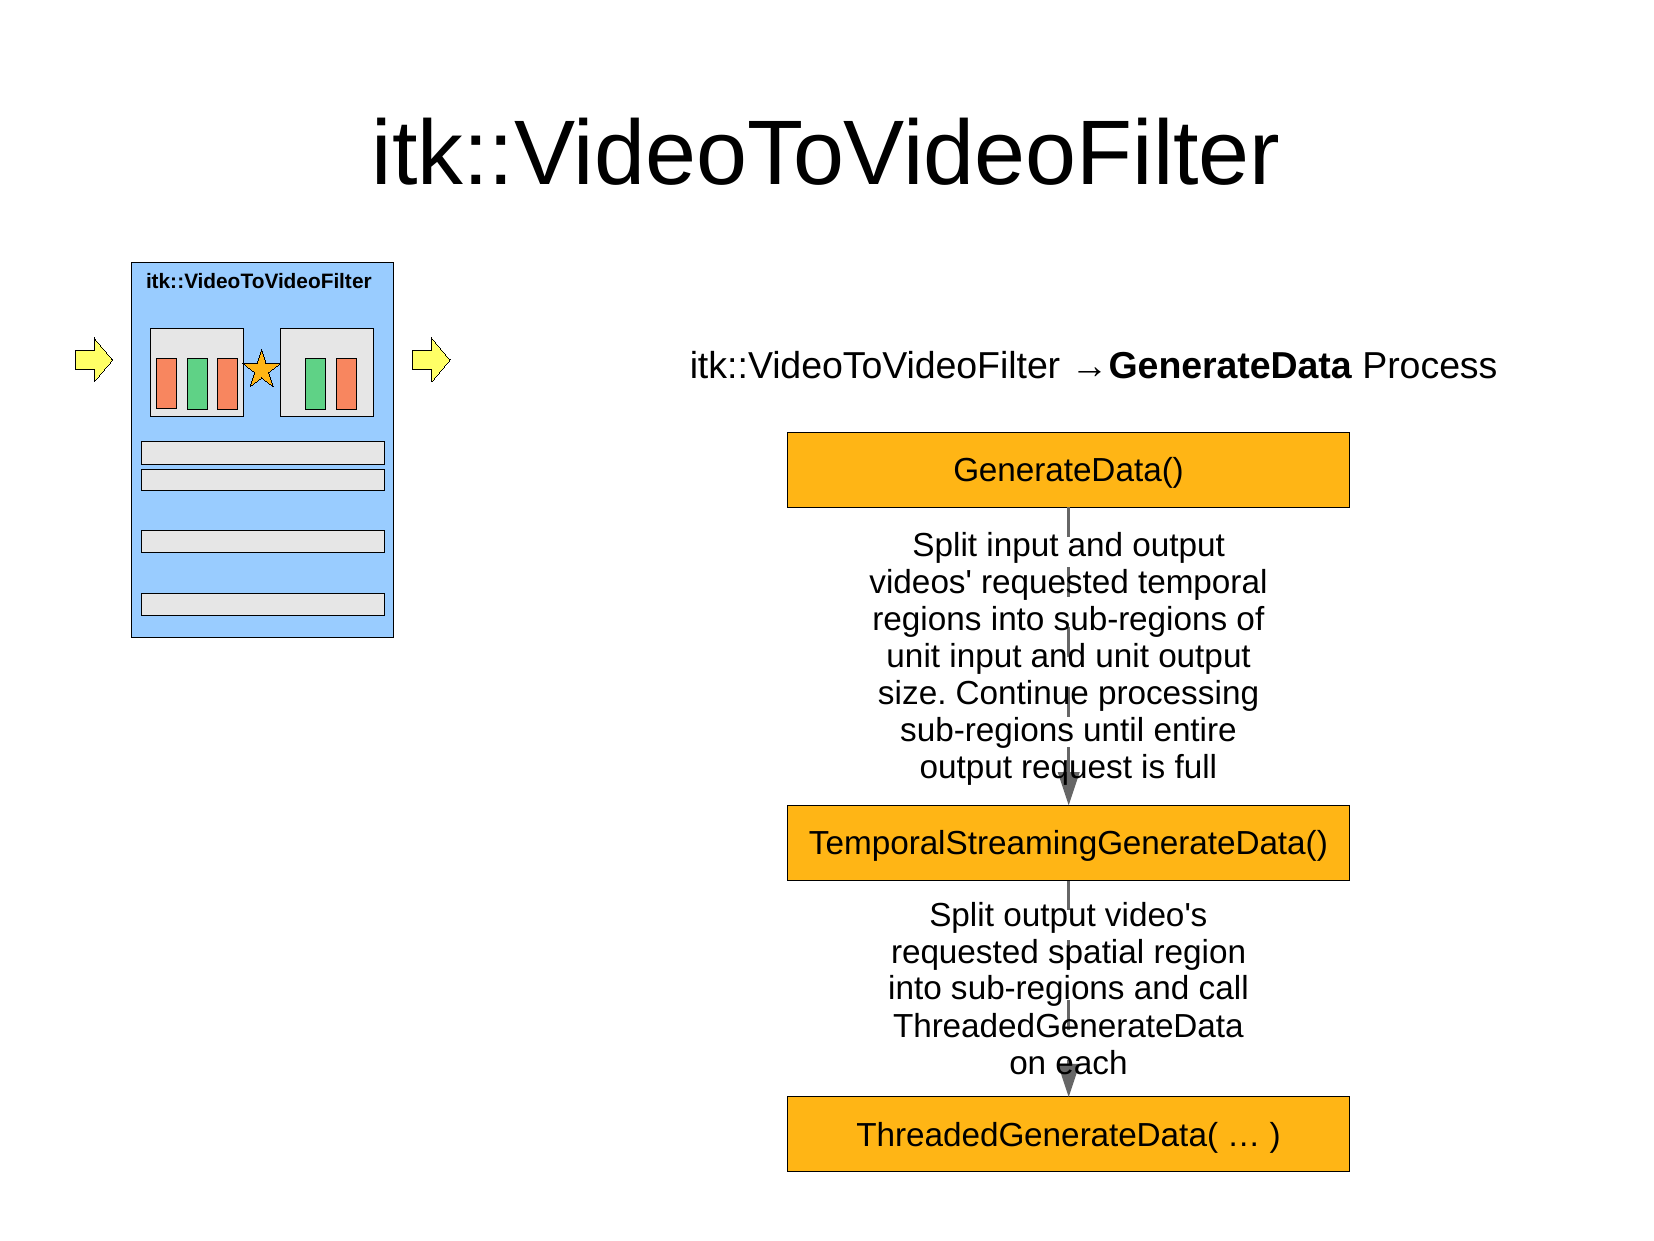

# itk::VideoToVideoFilter
itk::VideoToVideoFilter
itk::VideoToVideoFilter →GenerateData Process
GenerateData()
TemporalStreamingGenerateData()
ThreadedGenerateData( … )